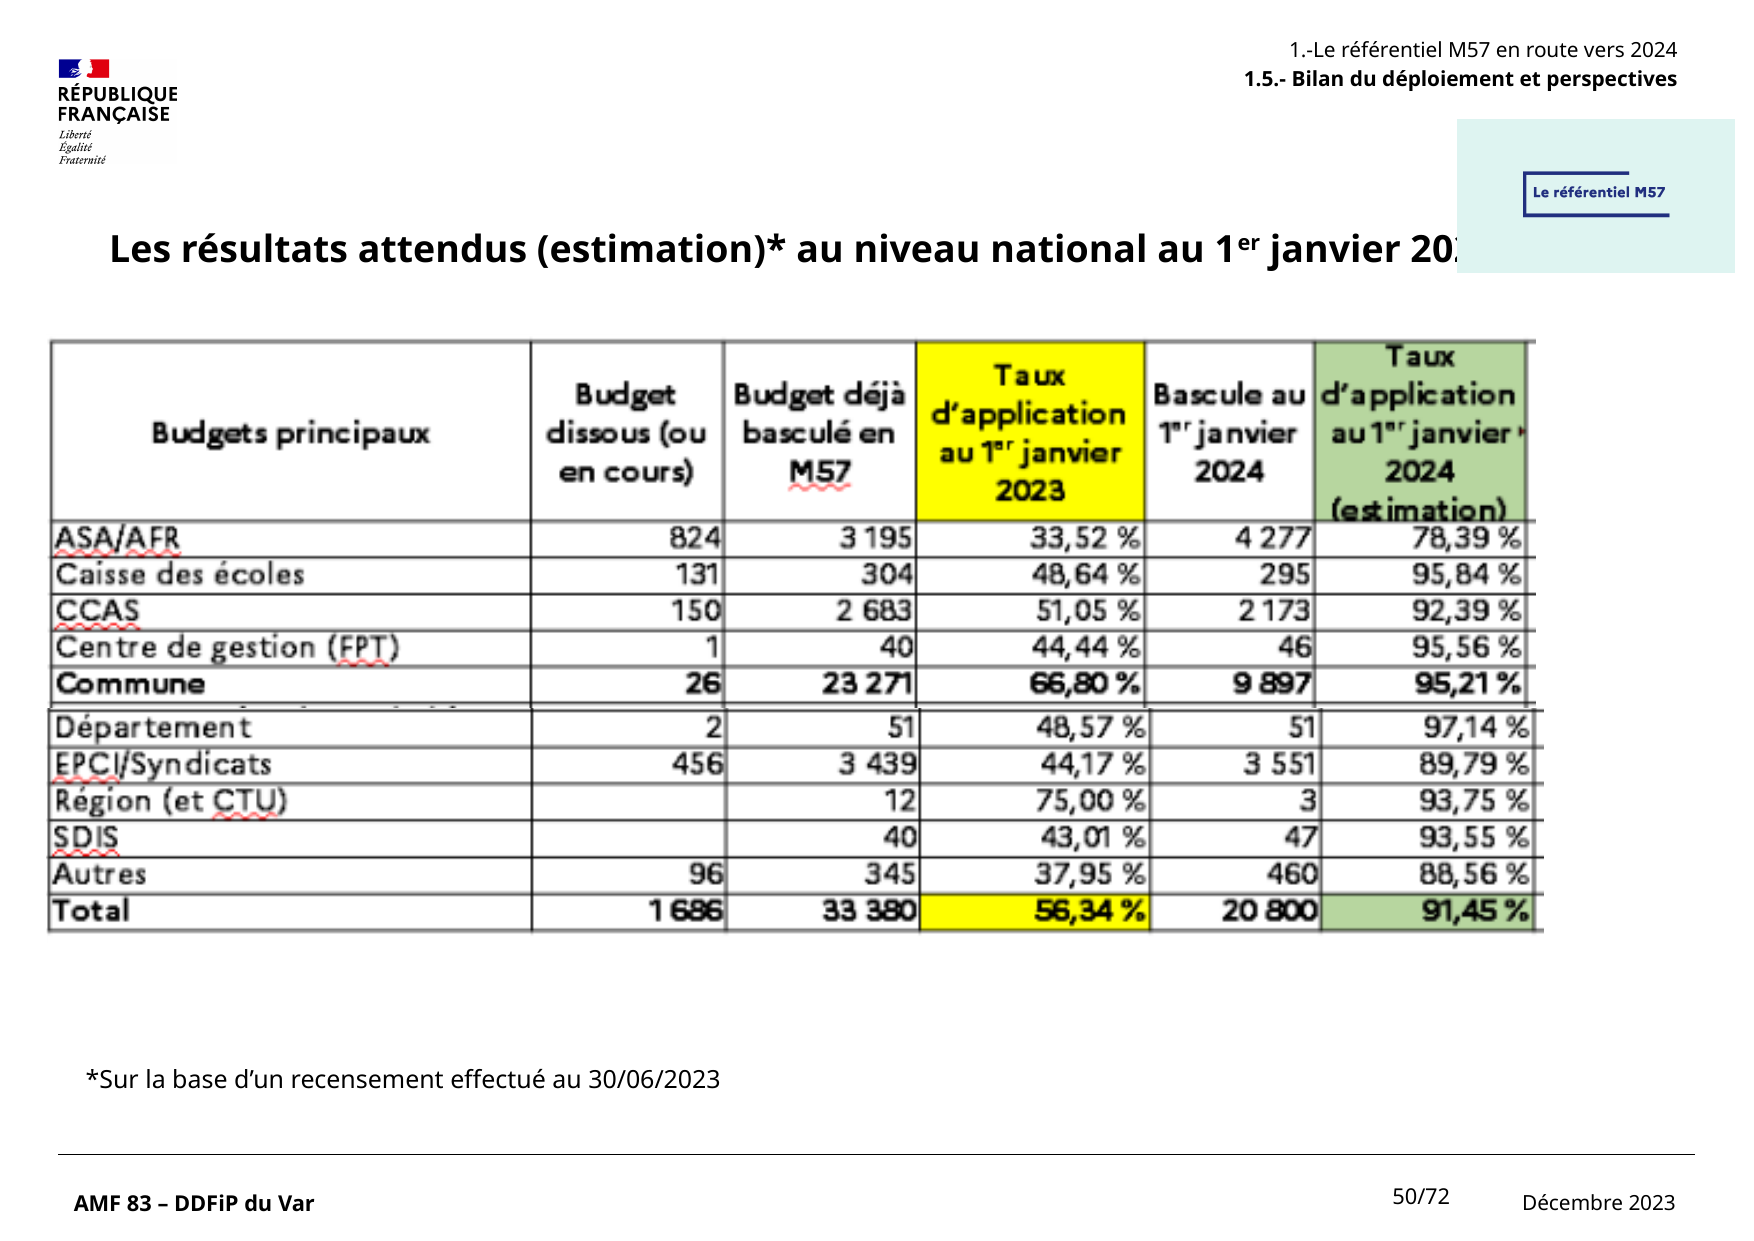

1.-Le référentiel M57 en route vers 2024
1.5.- Bilan du déploiement et perspectives
Les résultats attendus (estimation)* au niveau national au 1er janvier 2024
*Sur la base d’un recensement effectué au 30/06/2023